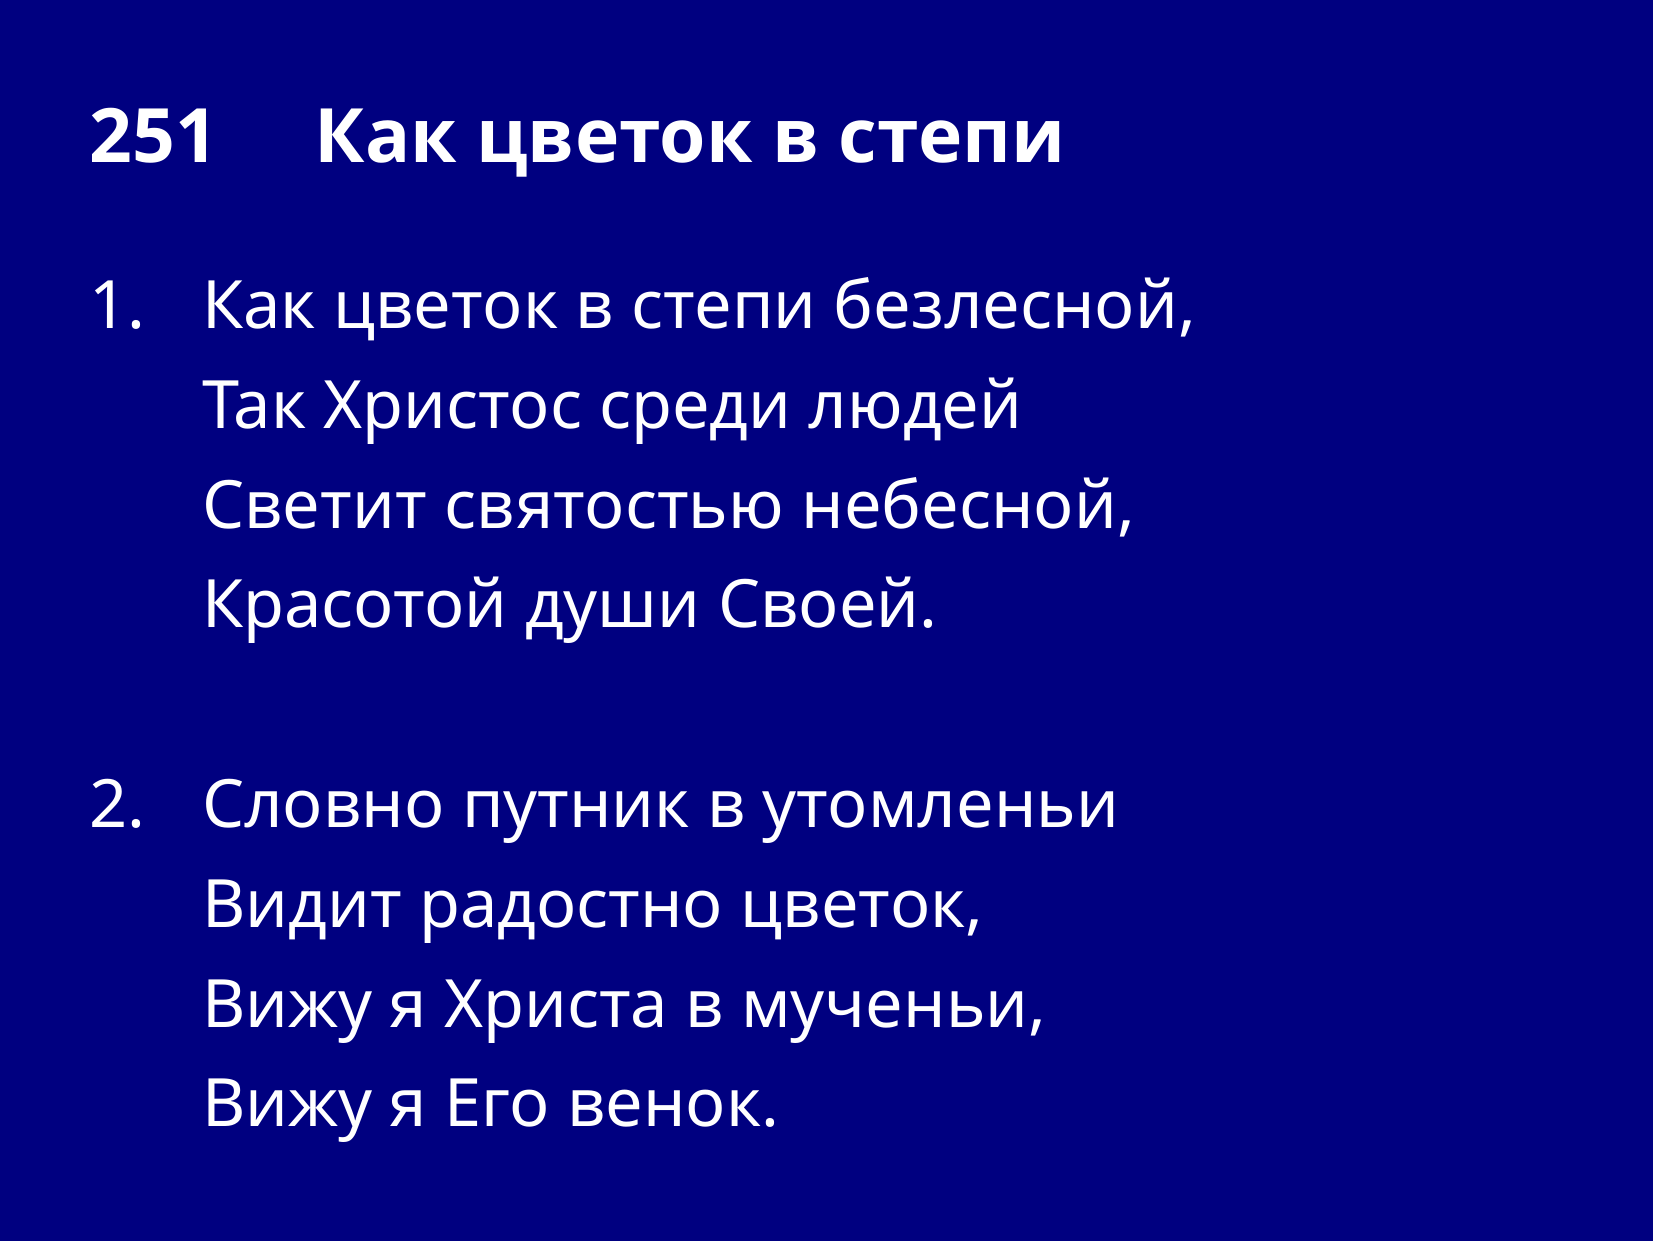

251	Как цветок в степи
1.	Как цветок в степи безлесной,
	Так Христос среди людей
	Светит святостью небесной,
	Красотой души Своей.
2.	Словно путник в утомленьи
	Видит радостно цветок,
	Вижу я Христа в мученьи,
	Вижу я Его венок.